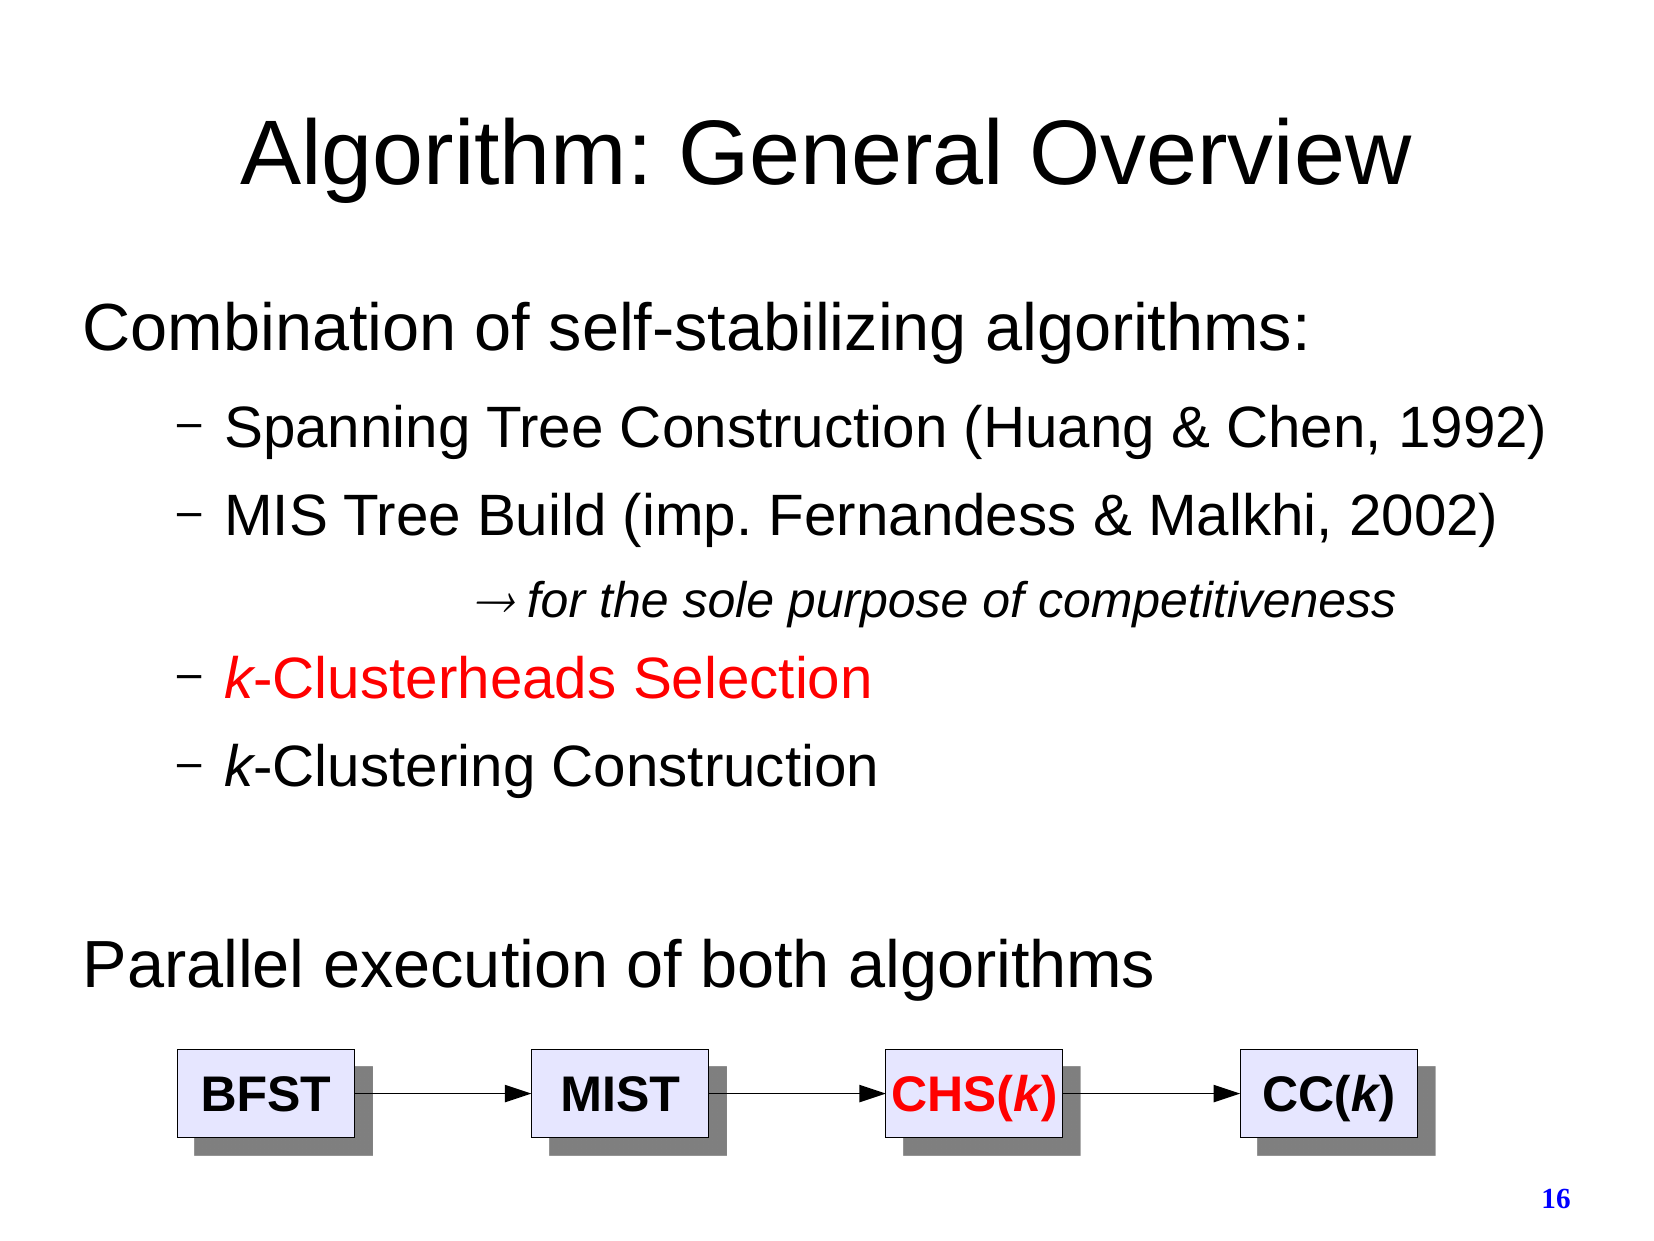

# Algorithm: General Overview
Combination of self-stabilizing algorithms:
Spanning Tree Construction (Huang & Chen, 1992)
MIS Tree Build (imp. Fernandess & Malkhi, 2002)
® for the sole purpose of competitiveness
k-Clusterheads Selection
k-Clustering Construction
Parallel execution of both algorithms
BFST
MIST
CHS(k)
CC(k)
16